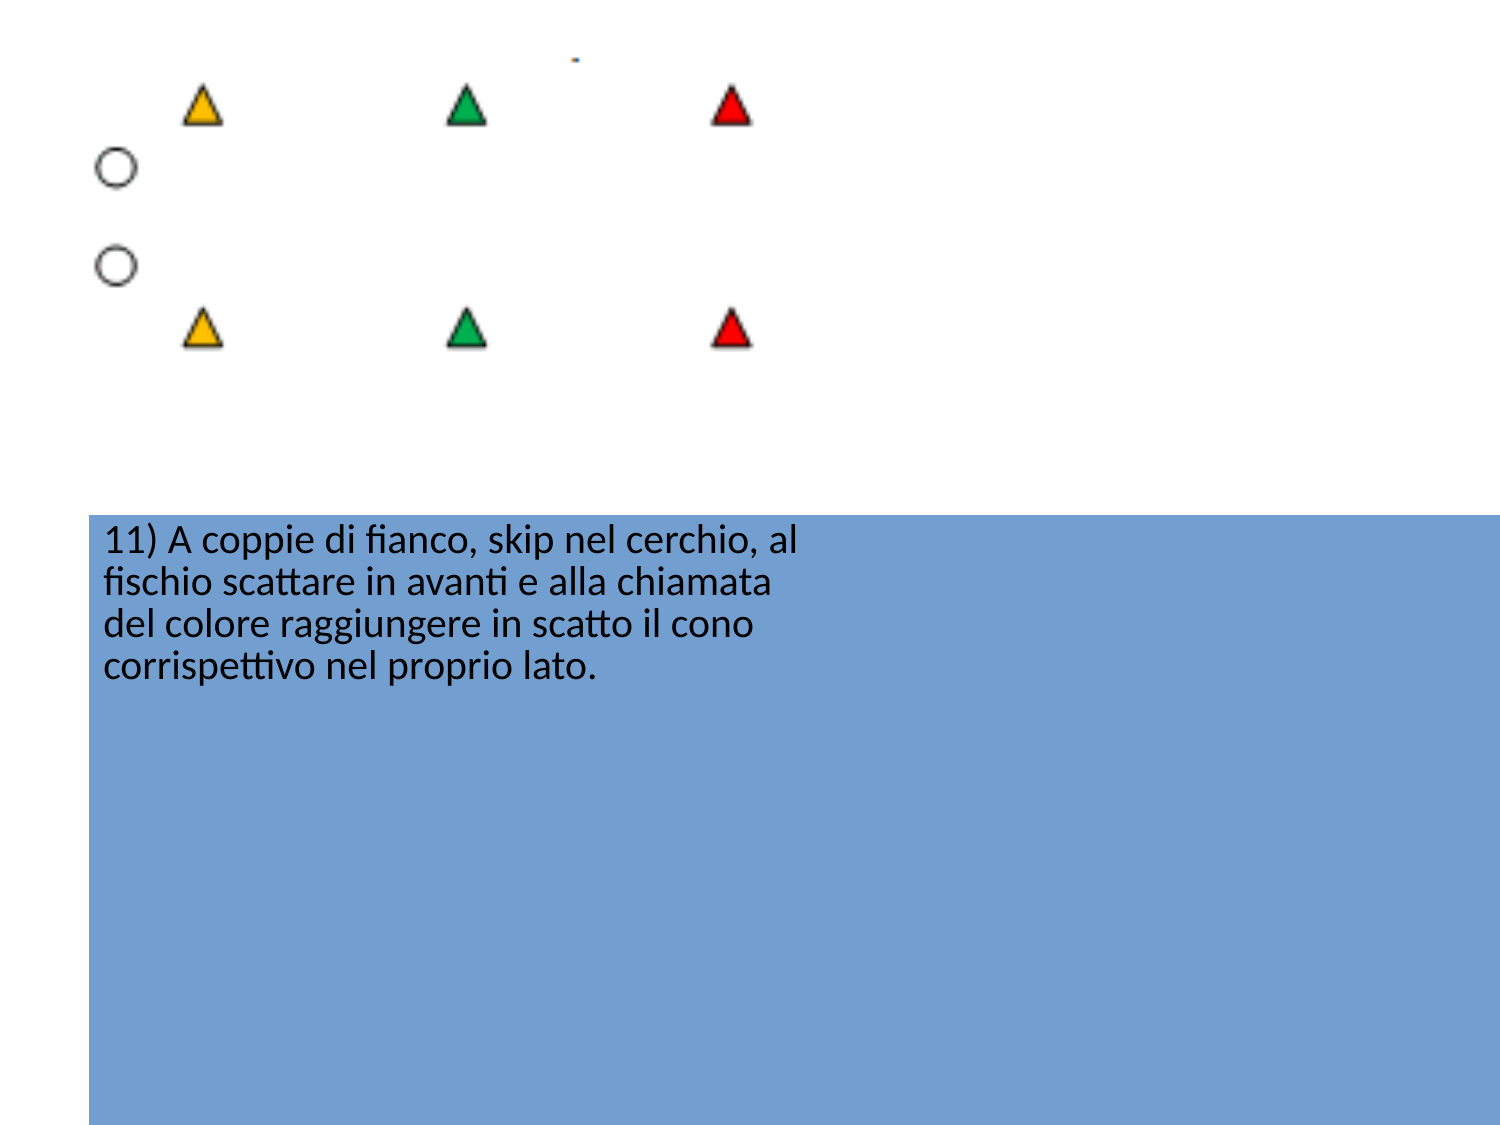

#
| 11) A coppie di fianco, skip nel cerchio, al fischio scattare in avanti e alla chiamata del colore raggiungere in scatto il cono corrispettivo nel proprio lato. | | |
| --- | --- | --- |
| | | |